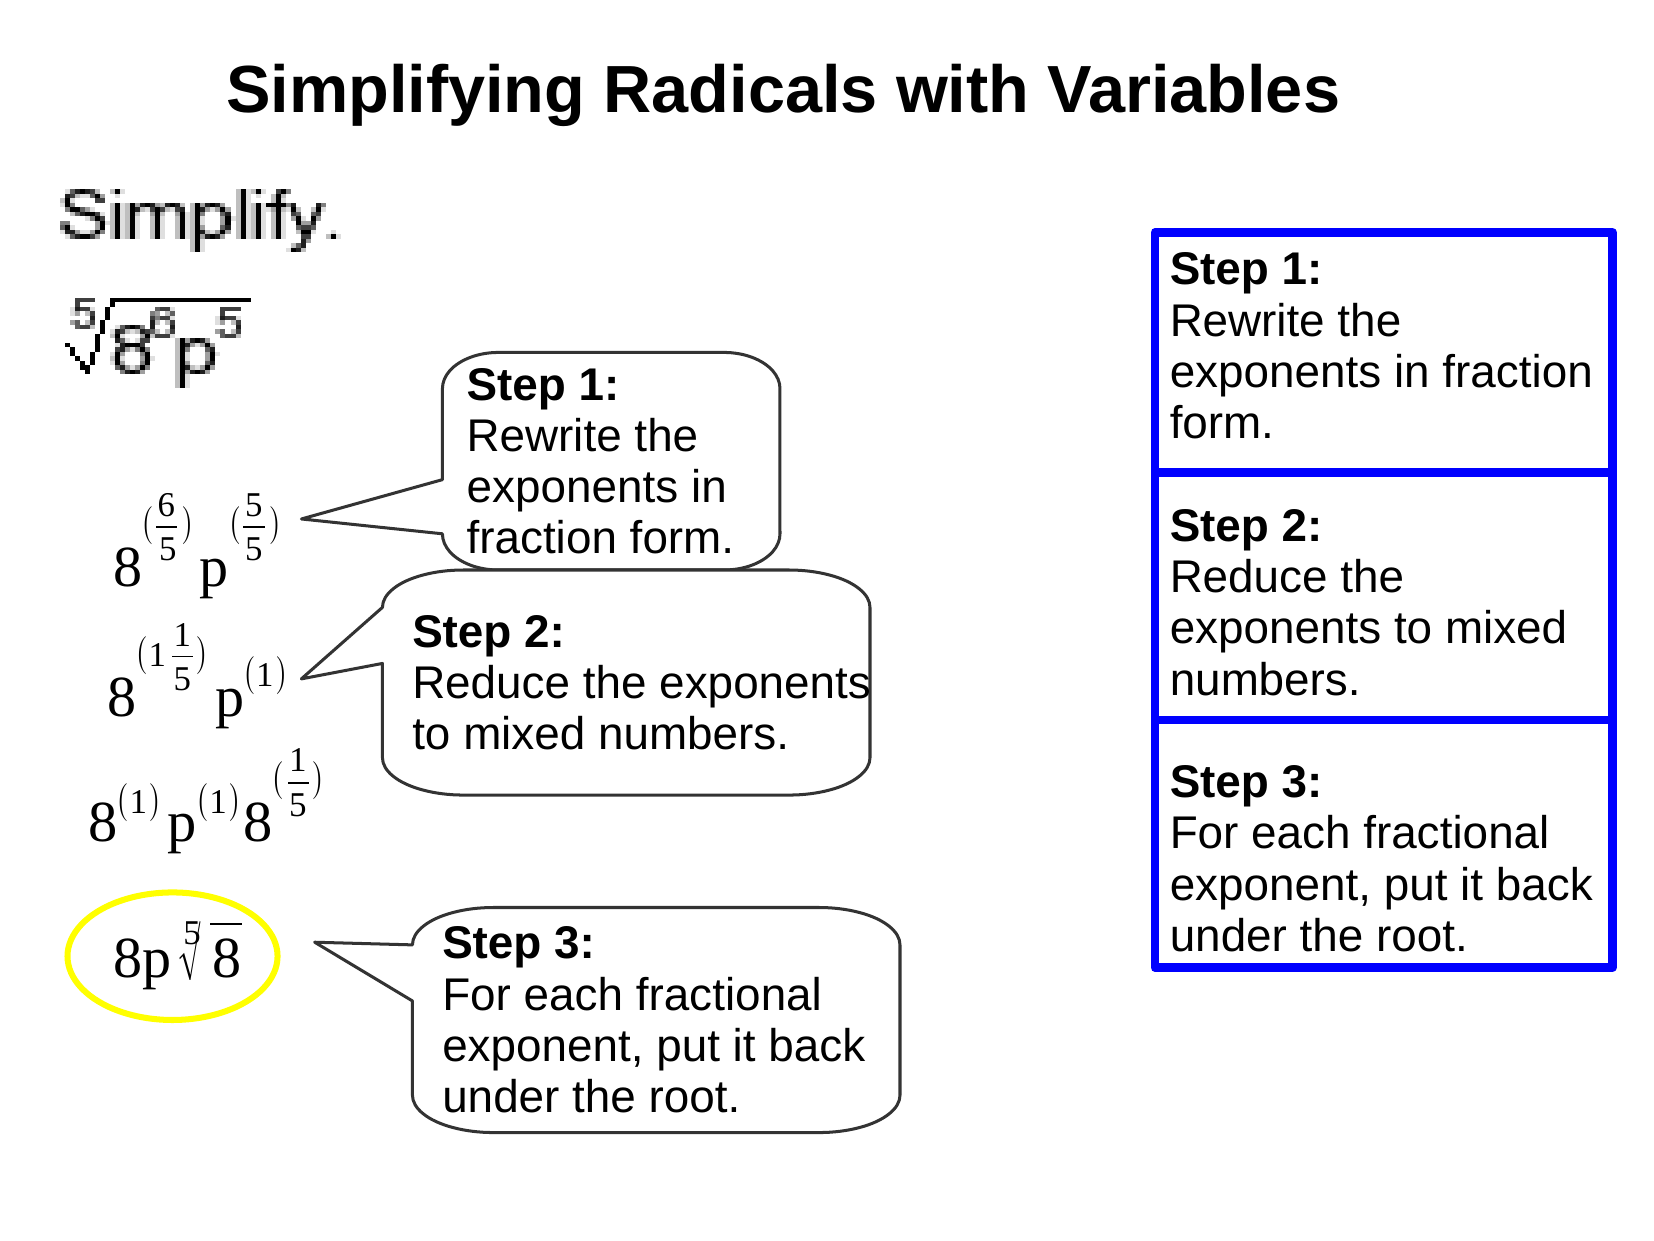

Simplifying Radicals with Variables
Step 1:
Rewrite the exponents in fraction form.
Step 2:
Reduce the exponents to mixed numbers.
Step 3:
For each fractional exponent, put it back under the root.
Step 1:
Rewrite the
exponents in
fraction form.
Step 2:
Reduce the exponents
to mixed numbers.
Step 3:
For each fractional
exponent, put it back
under the root.